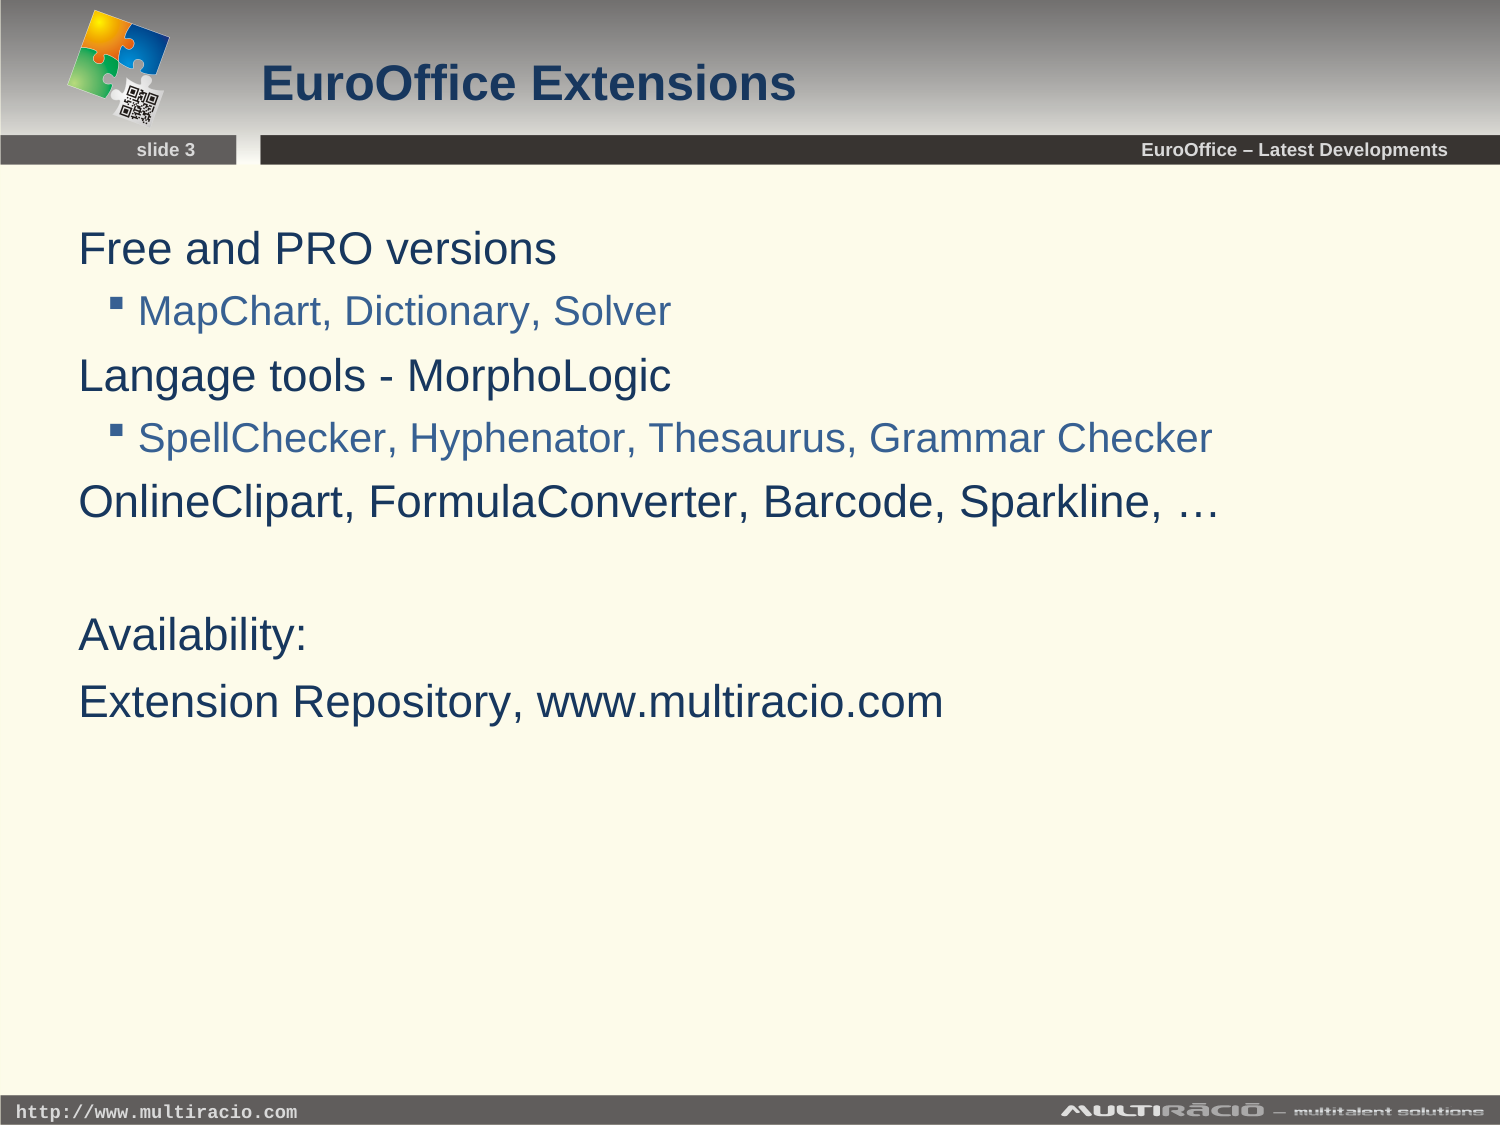

EuroOffice Extensions
slide
 EuroOffice – Latest Developments
# Free and PRO versions
MapChart, Dictionary, Solver
Langage tools - MorphoLogic
SpellChecker, Hyphenator, Thesaurus, Grammar Checker
OnlineClipart, FormulaConverter, Barcode, Sparkline, …
Availability:
Extension Repository, www.multiracio.com